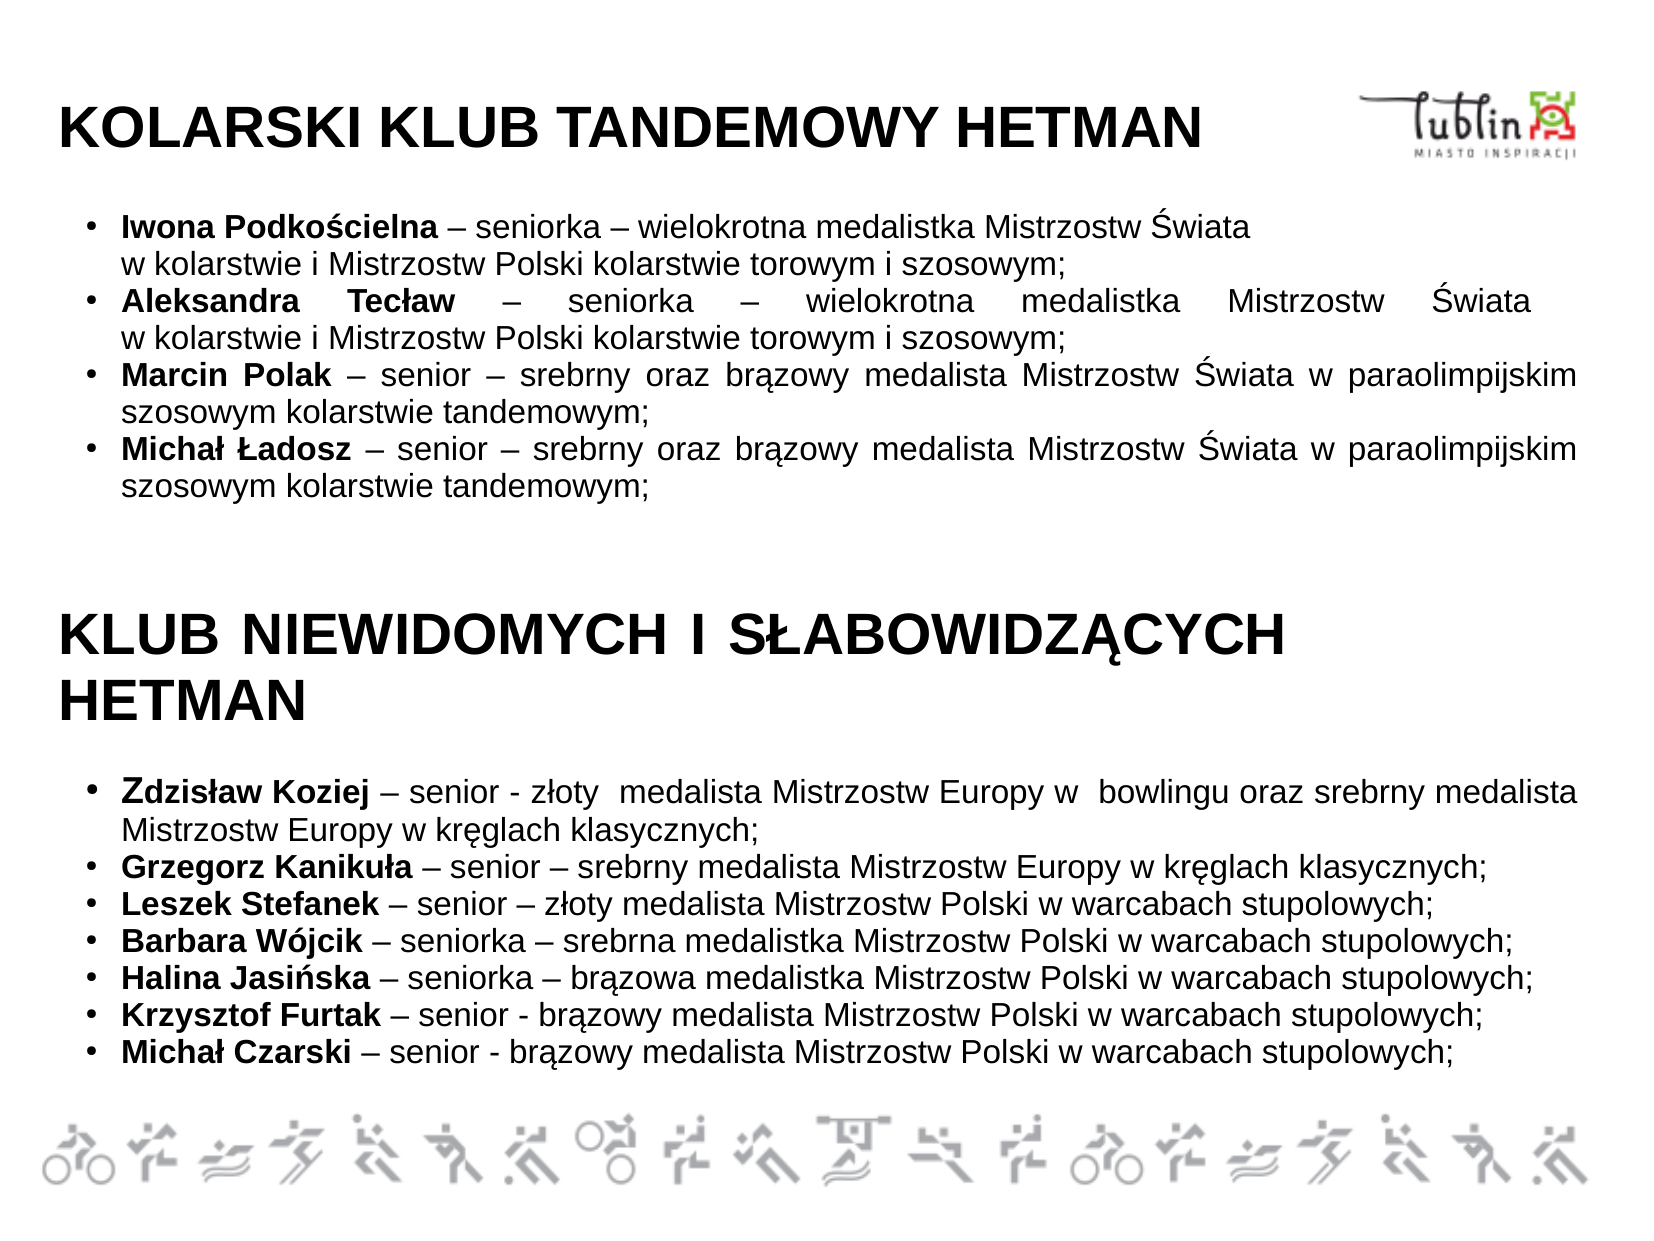

#
KOLARSKI KLUB TANDEMOWY HETMAN
Iwona Podkościelna – seniorka – wielokrotna medalistka Mistrzostw Świata
w kolarstwie i Mistrzostw Polski kolarstwie torowym i szosowym;
Aleksandra Tecław – seniorka – wielokrotna medalistka Mistrzostw Świata
w kolarstwie i Mistrzostw Polski kolarstwie torowym i szosowym;
Marcin Polak – senior – srebrny oraz brązowy medalista Mistrzostw Świata w paraolimpijskim szosowym kolarstwie tandemowym;
Michał Ładosz – senior – srebrny oraz brązowy medalista Mistrzostw Świata w paraolimpijskim szosowym kolarstwie tandemowym;
KLUB NIEWIDOMYCH I SŁABOWIDZĄCYCH HETMAN
Zdzisław Koziej – senior - złoty medalista Mistrzostw Europy w bowlingu oraz srebrny medalista Mistrzostw Europy w kręglach klasycznych;
Grzegorz Kanikuła – senior – srebrny medalista Mistrzostw Europy w kręglach klasycznych;
Leszek Stefanek – senior – złoty medalista Mistrzostw Polski w warcabach stupolowych;
Barbara Wójcik – seniorka – srebrna medalistka Mistrzostw Polski w warcabach stupolowych;
Halina Jasińska – seniorka – brązowa medalistka Mistrzostw Polski w warcabach stupolowych;
Krzysztof Furtak – senior - brązowy medalista Mistrzostw Polski w warcabach stupolowych;
Michał Czarski – senior - brązowy medalista Mistrzostw Polski w warcabach stupolowych;